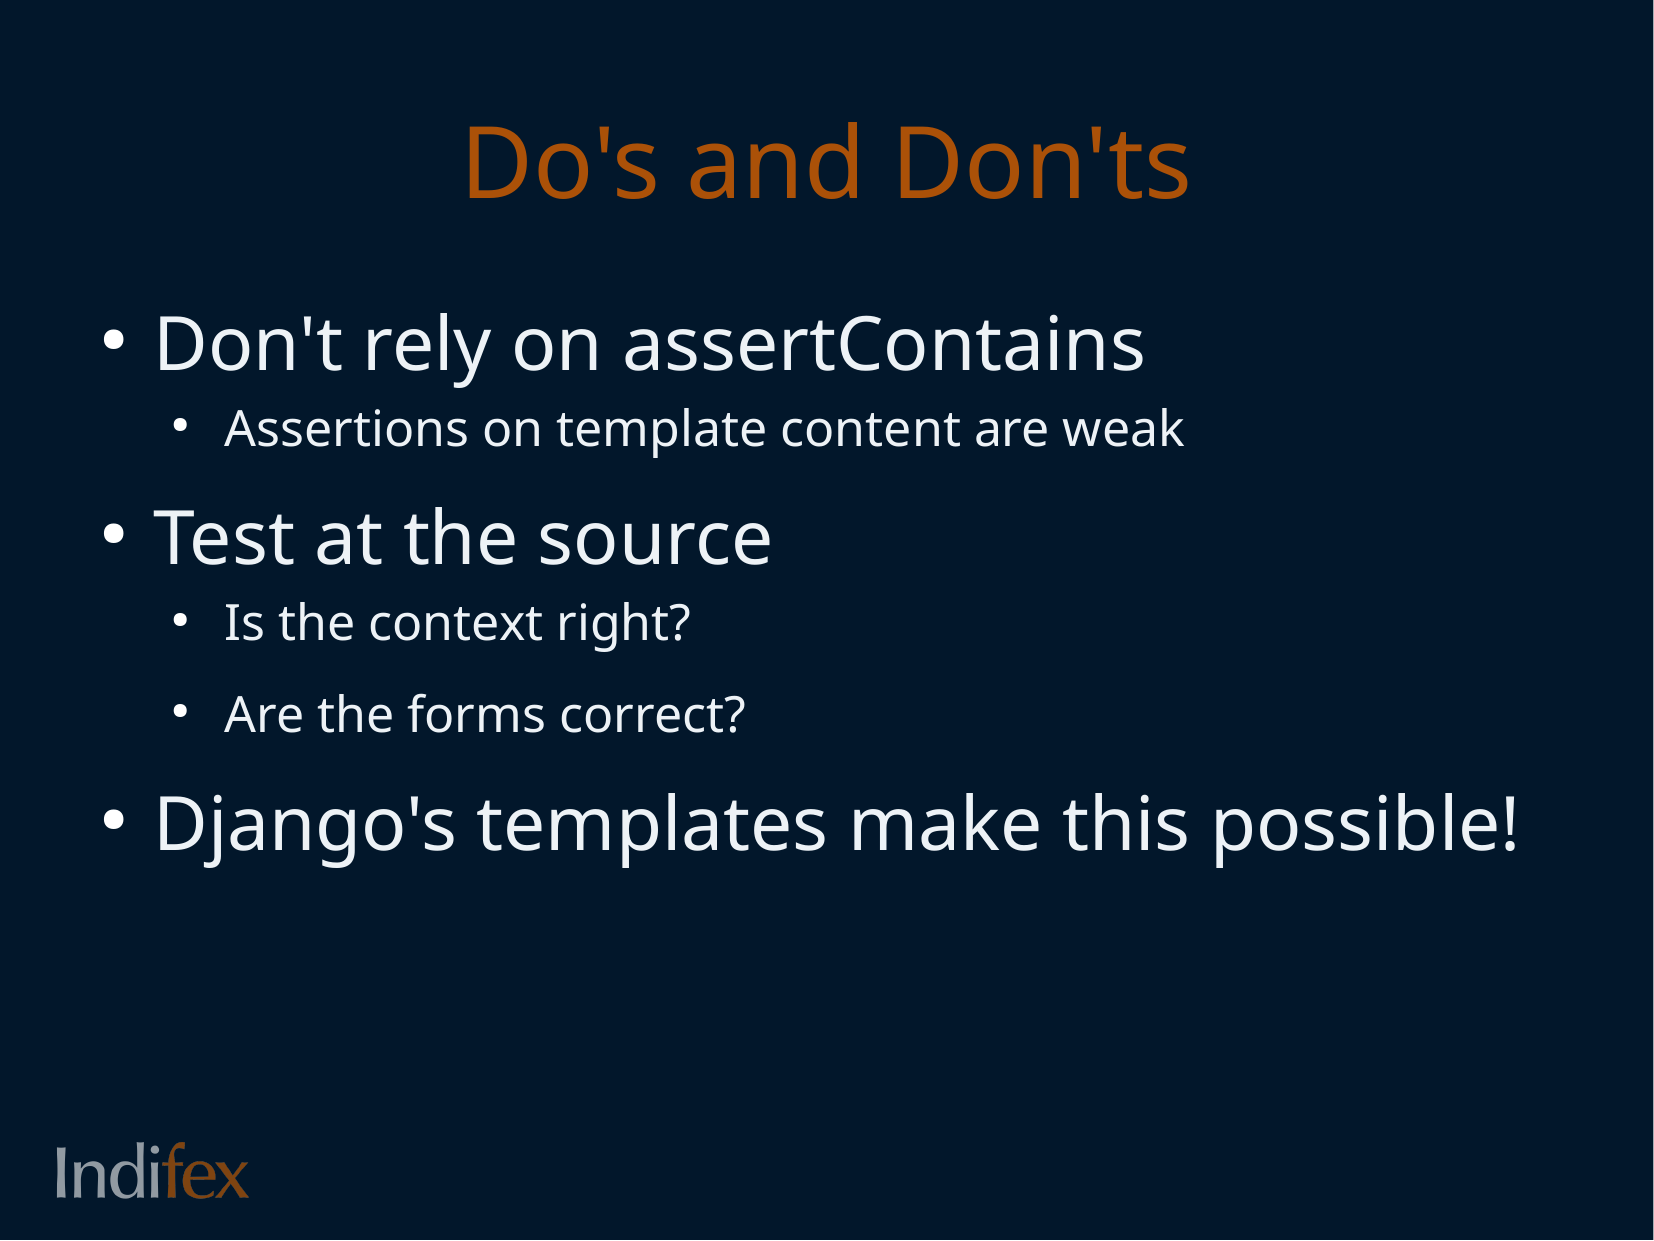

# Do's and Don'ts
Don't rely on assertContains
Assertions on template content are weak
Test at the source
Is the context right?
Are the forms correct?
Django's templates make this possible!